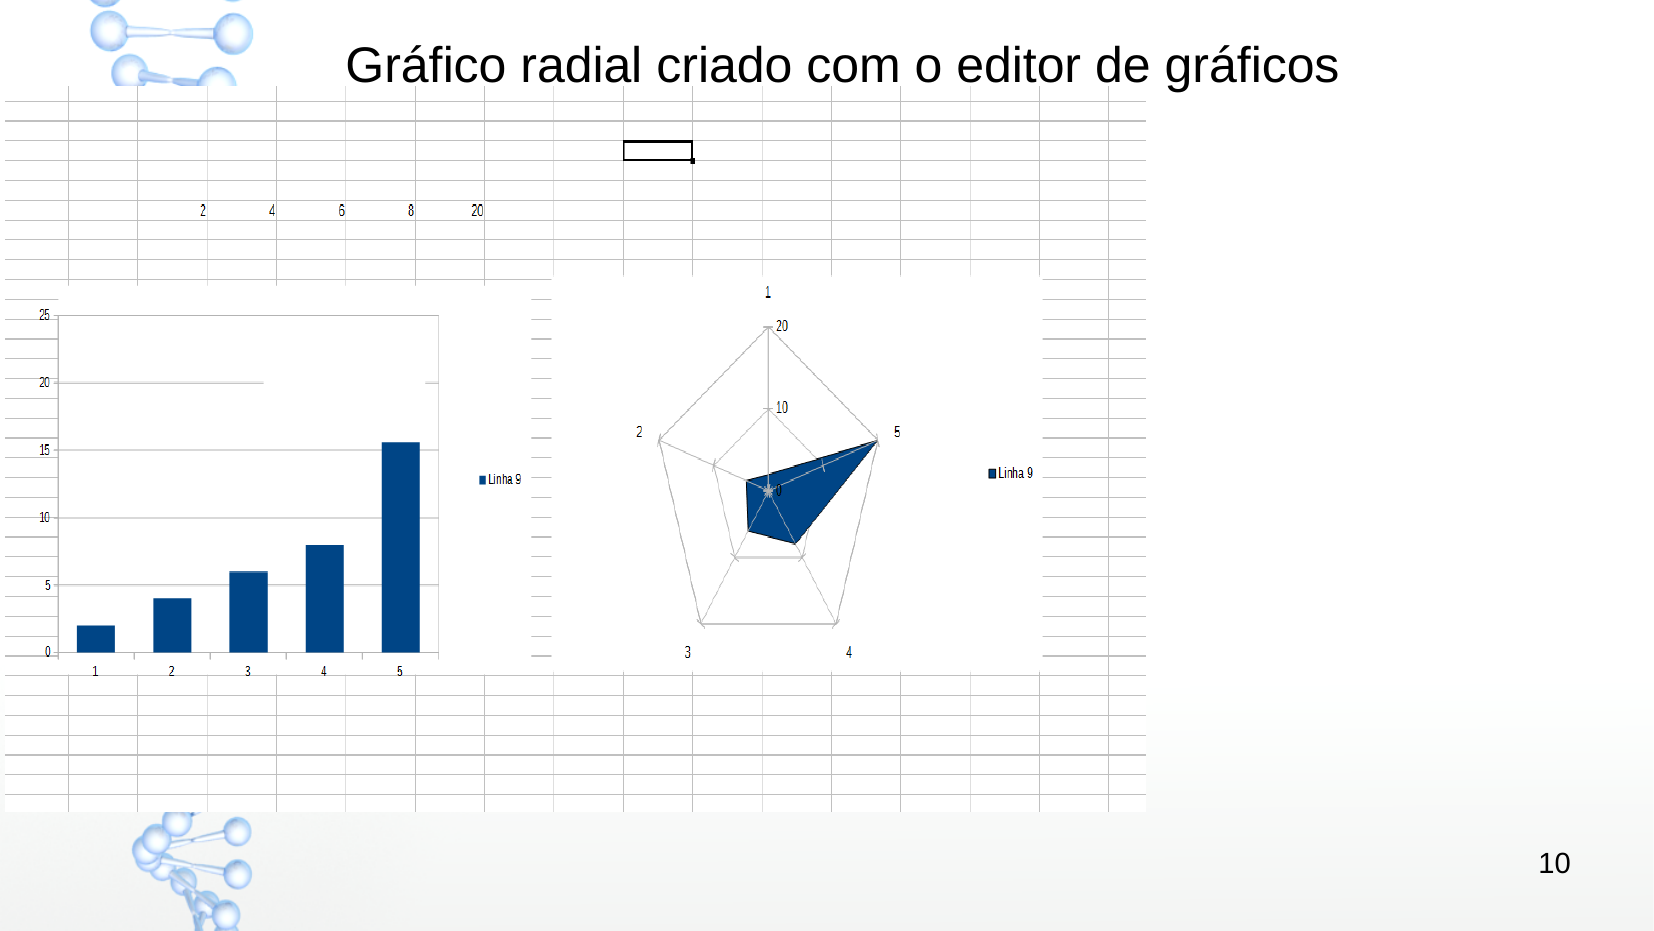

Gráfico radial criado com o editor de gráficos
10